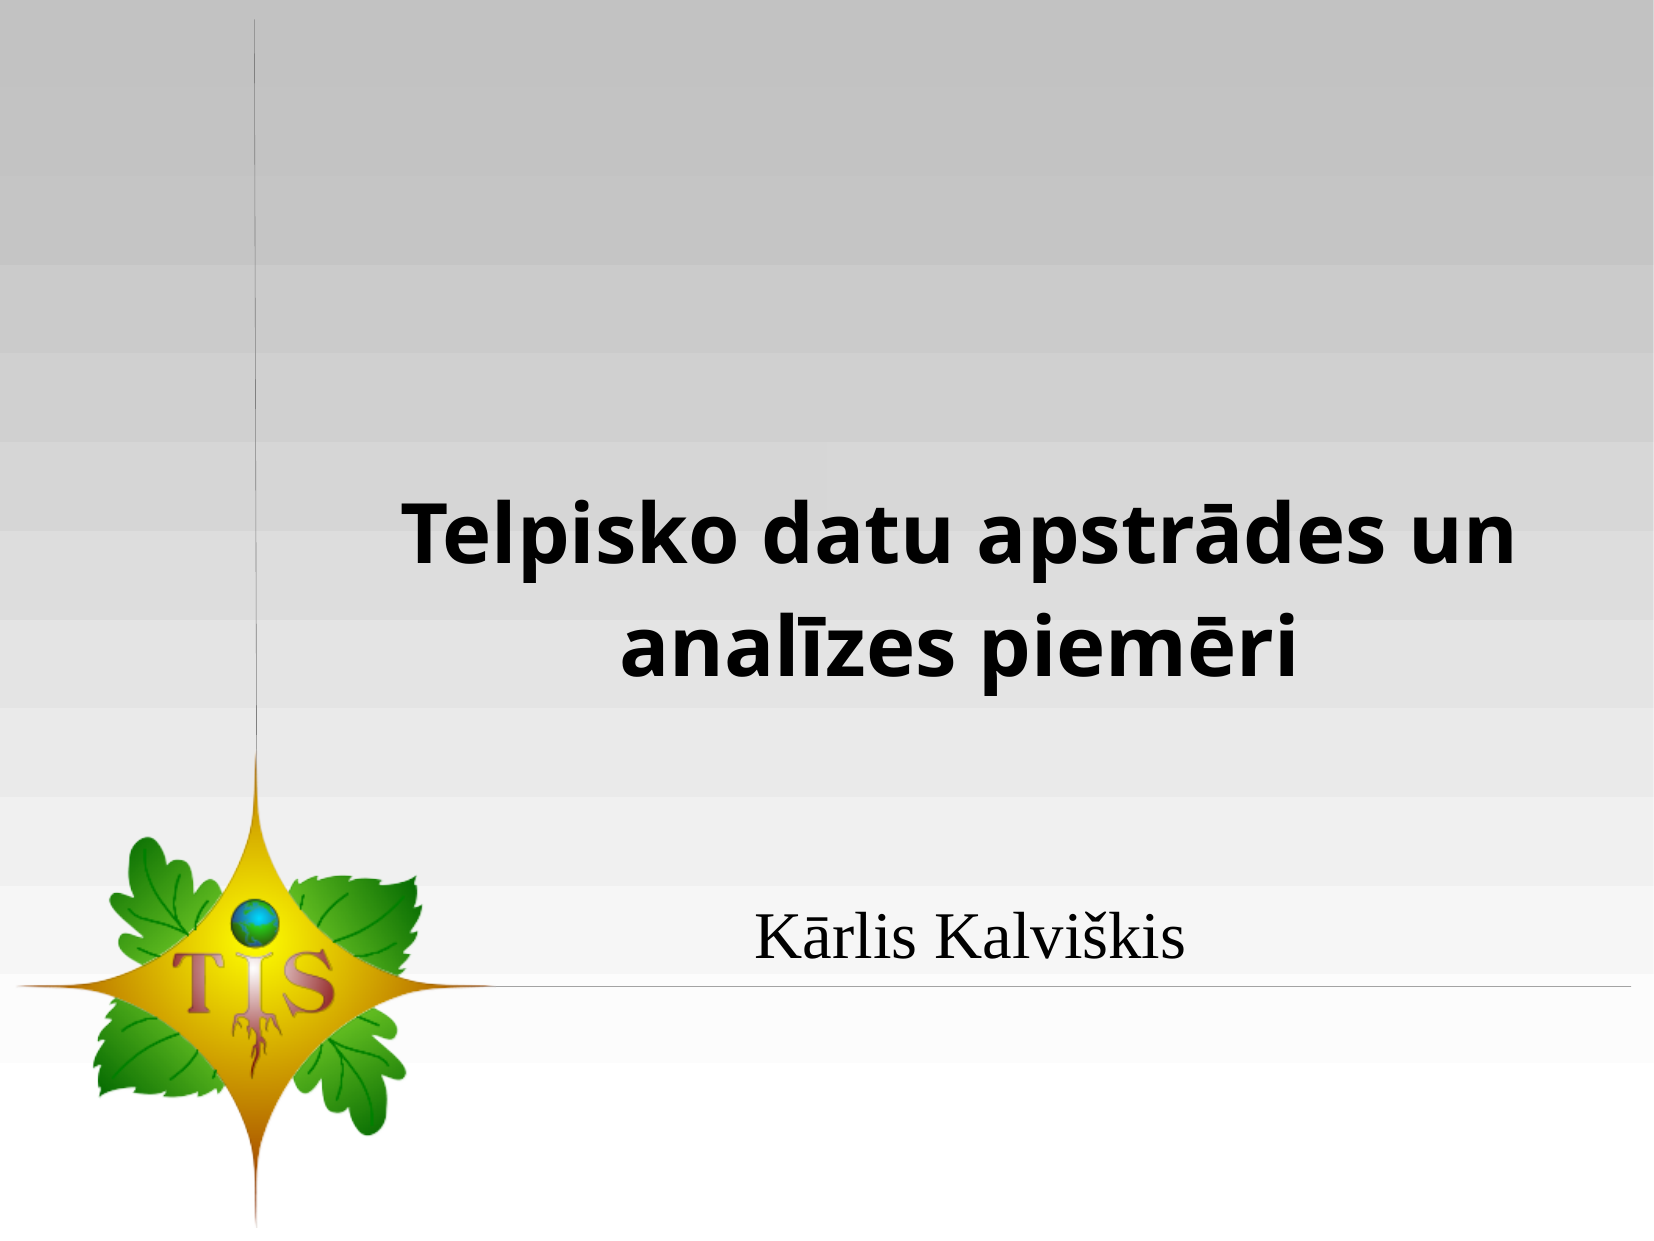

# Telpisko datu apstrādes un analīzes piemēri